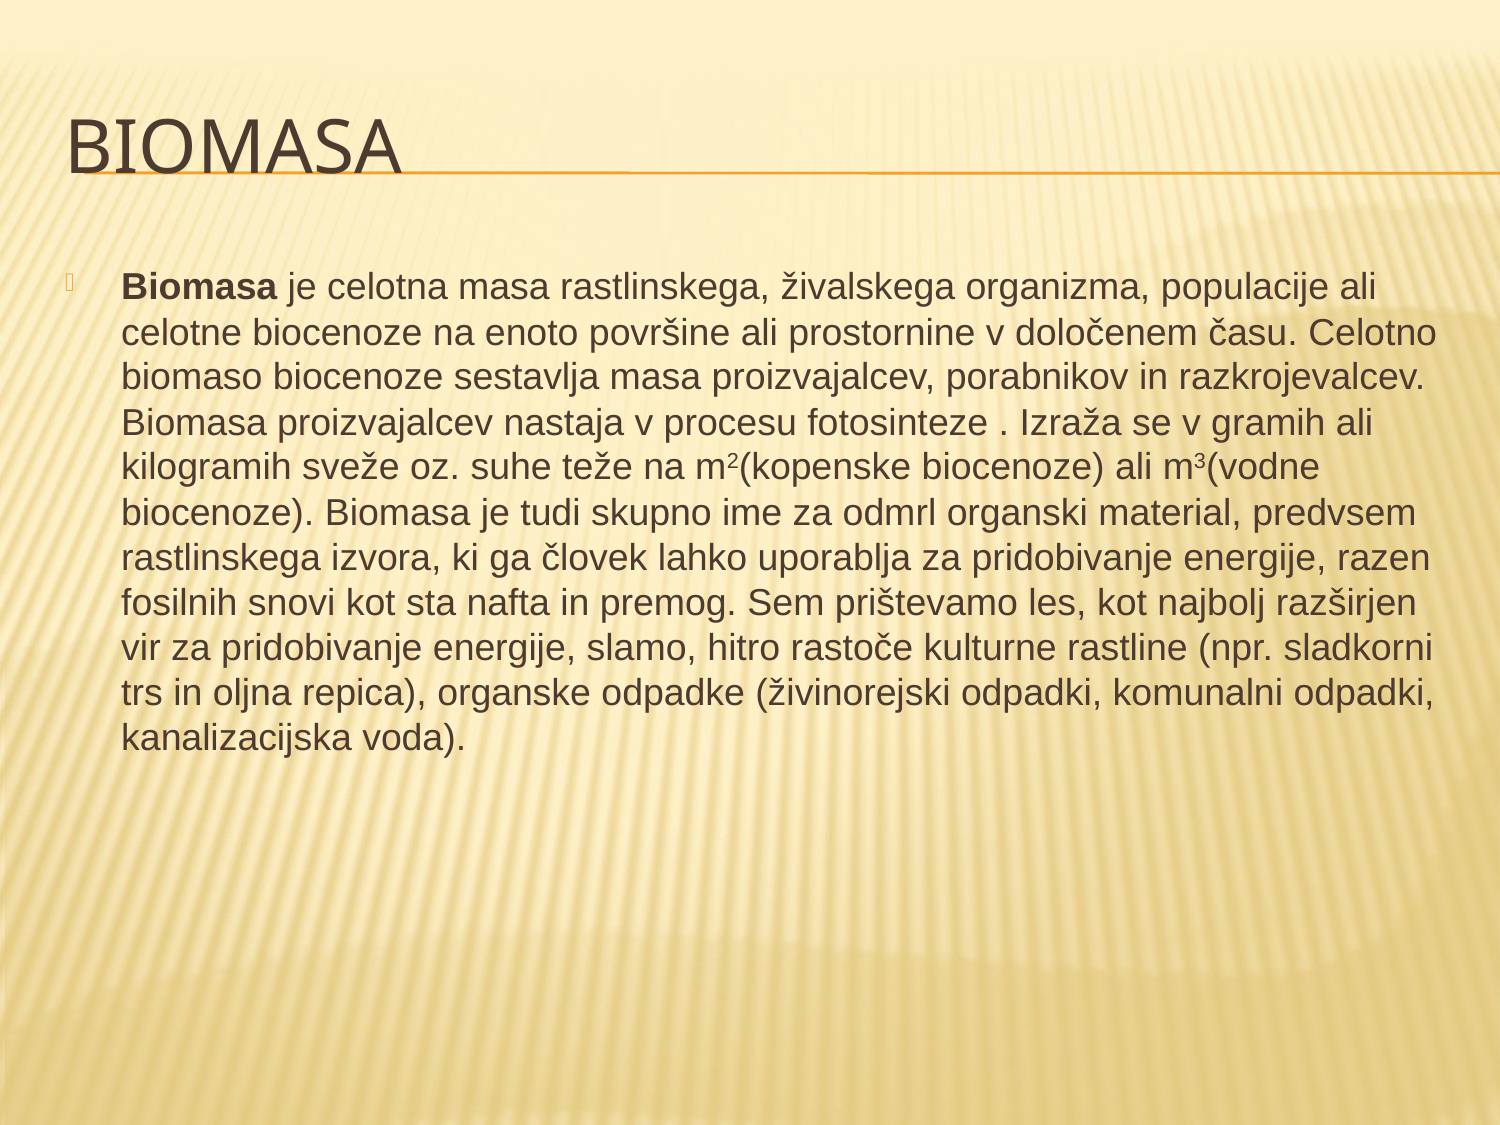

# BIOMASA
Biomasa je celotna masa rastlinskega, živalskega organizma, populacije ali celotne biocenoze na enoto površine ali prostornine v določenem času. Celotno biomaso biocenoze sestavlja masa proizvajalcev, porabnikov in razkrojevalcev. Biomasa proizvajalcev nastaja v procesu fotosinteze . Izraža se v gramih ali kilogramih sveže oz. suhe teže na m2(kopenske biocenoze) ali m3(vodne biocenoze). Biomasa je tudi skupno ime za odmrl organski material, predvsem rastlinskega izvora, ki ga človek lahko uporablja za pridobivanje energije, razen fosilnih snovi kot sta nafta in premog. Sem prištevamo les, kot najbolj razširjen vir za pridobivanje energije, slamo, hitro rastoče kulturne rastline (npr. sladkorni trs in oljna repica), organske odpadke (živinorejski odpadki, komunalni odpadki, kanalizacijska voda).